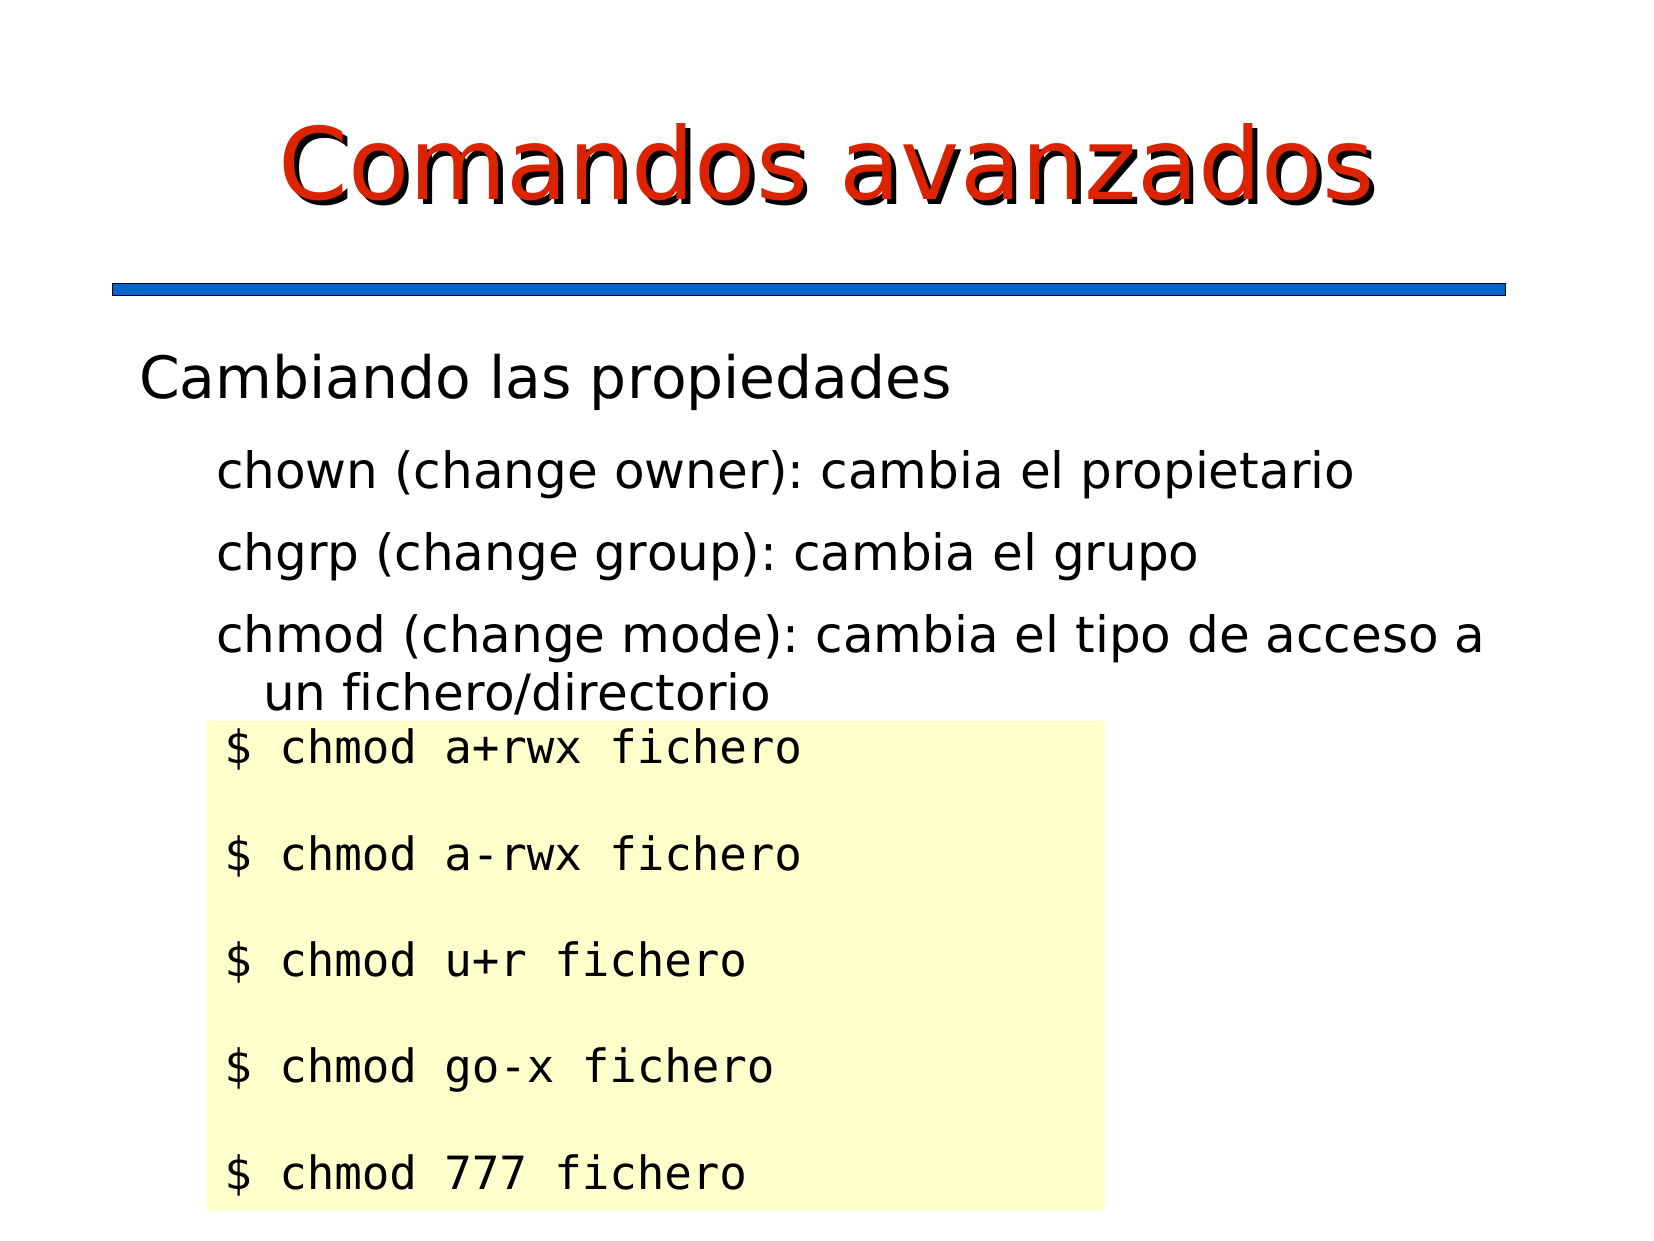

Comandos avanzados
# Cambiando las propiedades
chown (change owner): cambia el propietario
chgrp (change group): cambia el grupo
chmod (change mode): cambia el tipo de acceso a un fichero/directorio
$ chmod a+rwx fichero
$ chmod a-rwx fichero
$ chmod u+r fichero
$ chmod go-x fichero
$ chmod 777 fichero